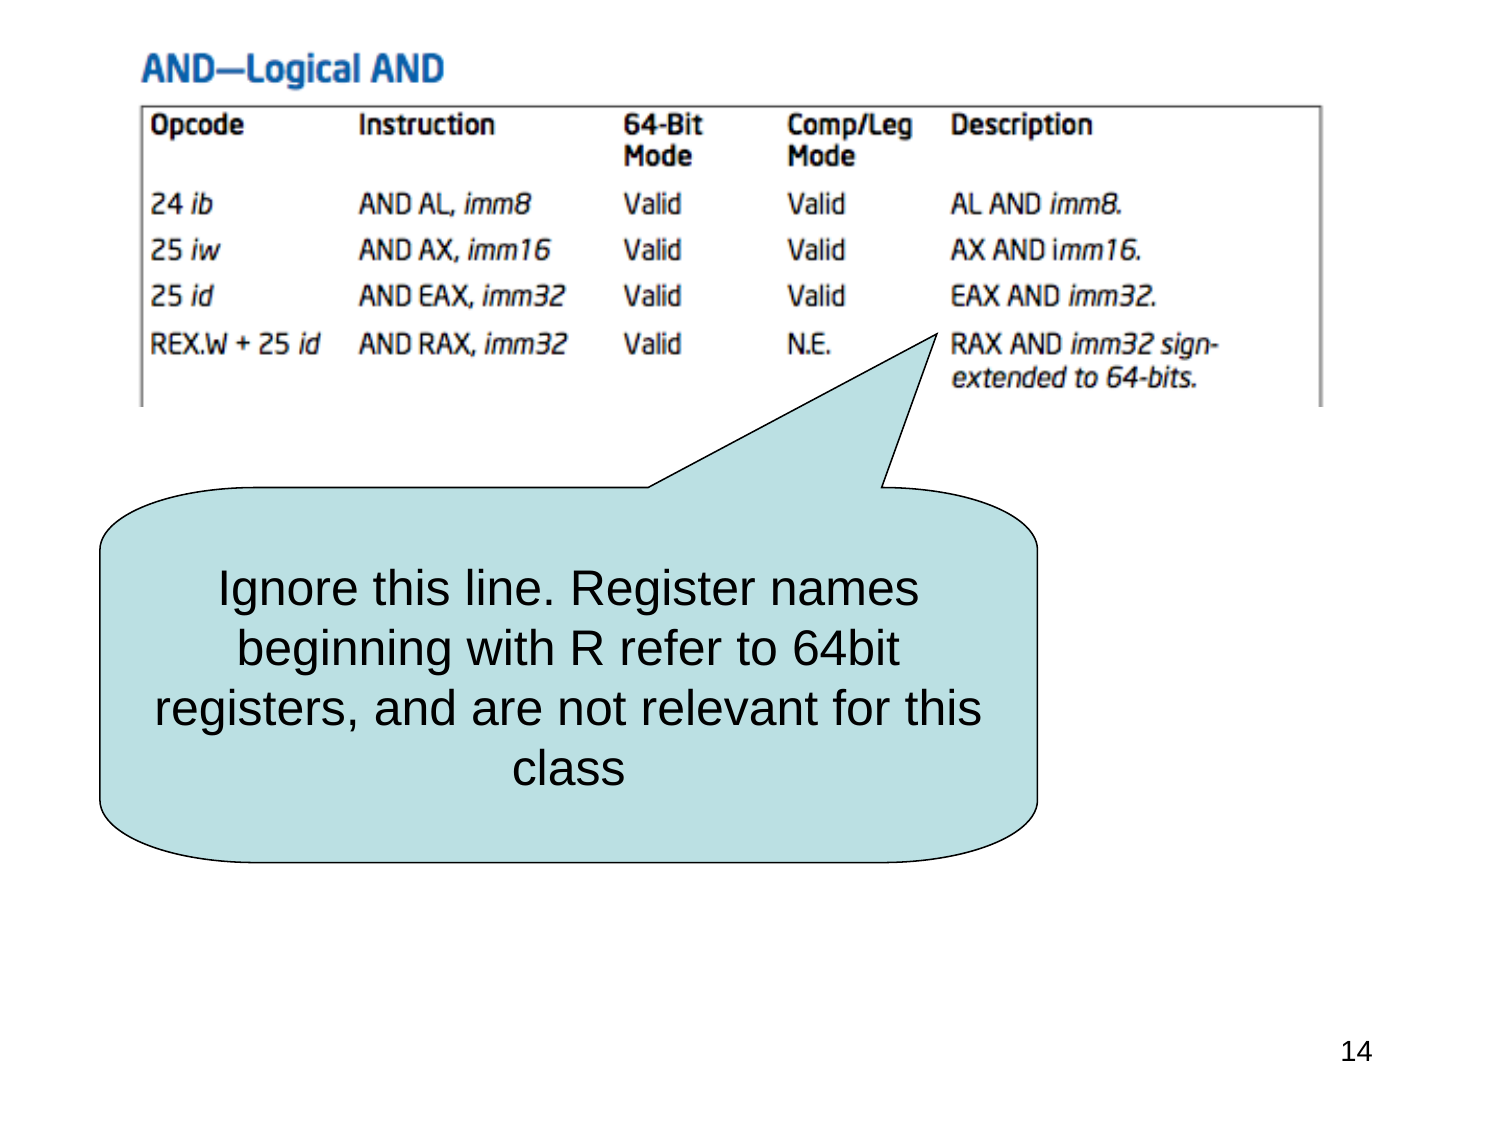

# AND truncated
Ignore this line. Register names beginning with R refer to 64bit registers, and are not relevant for this class